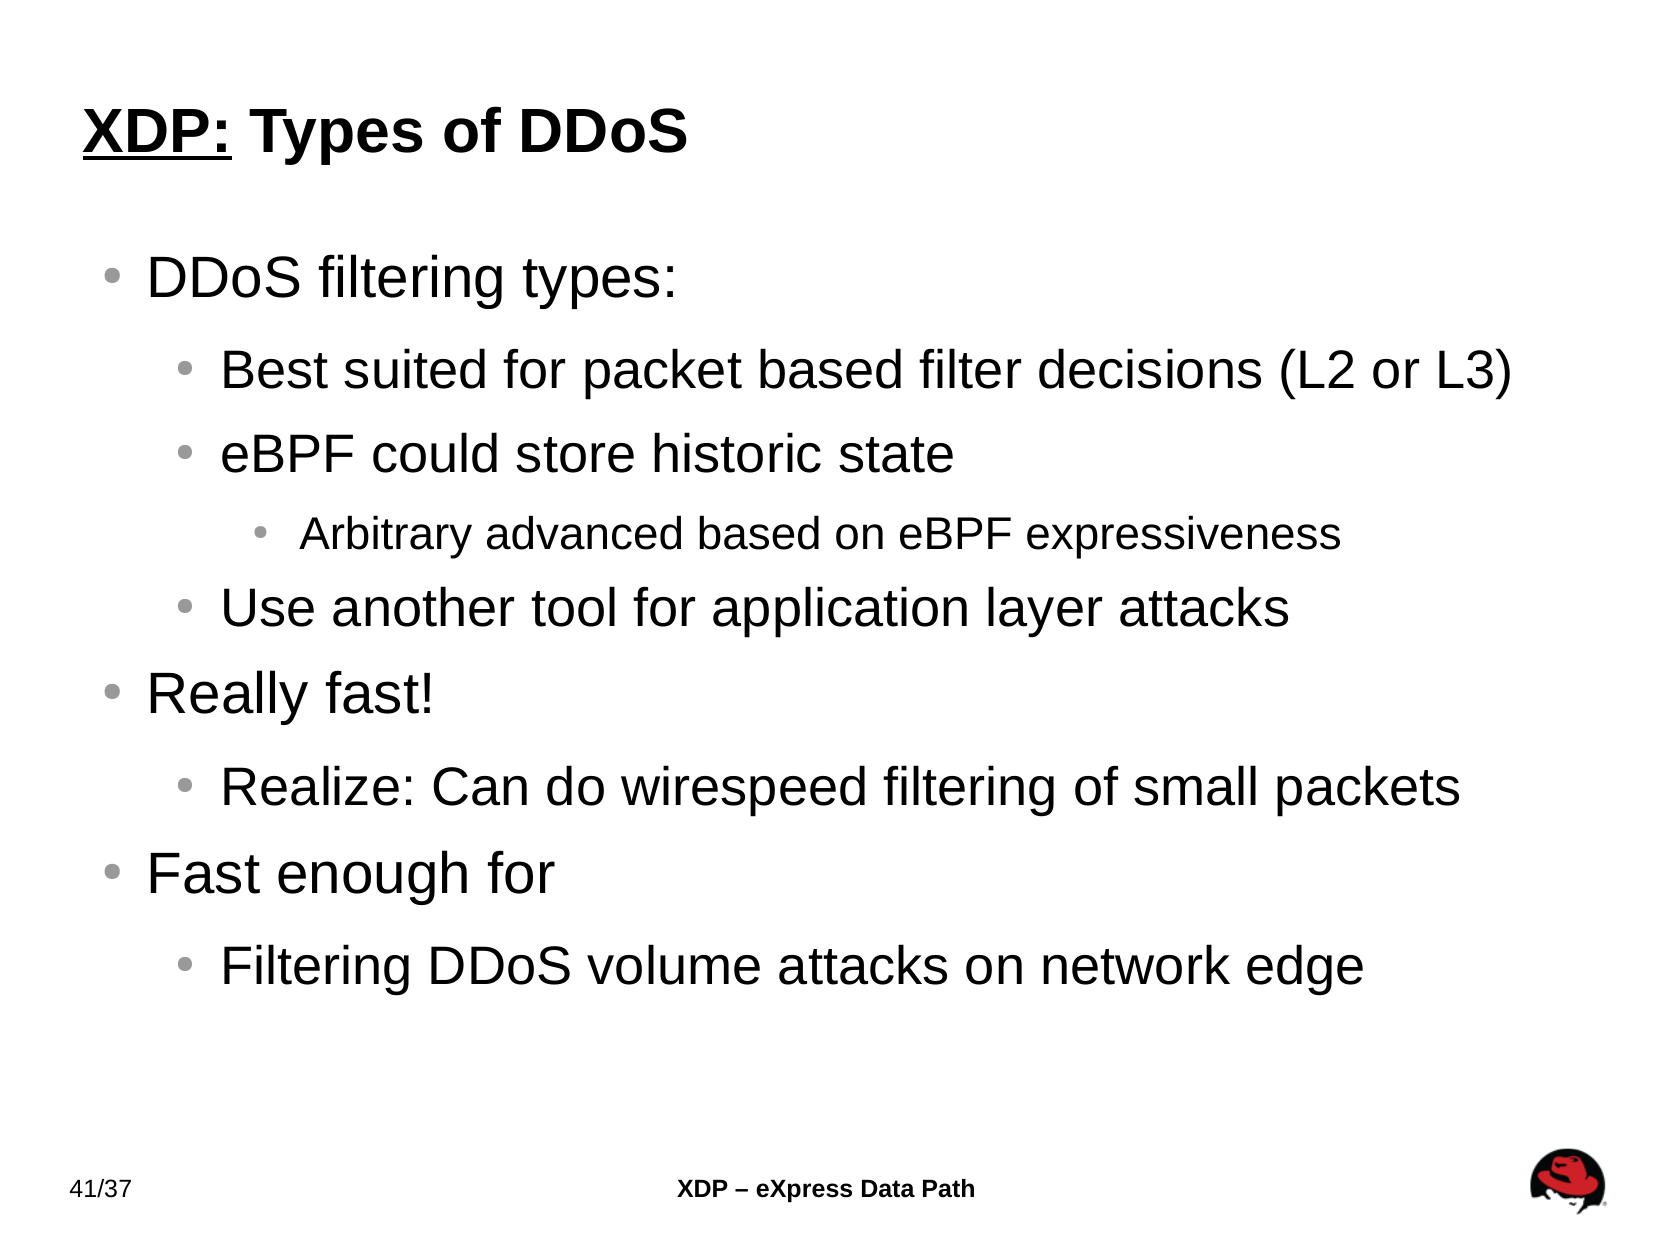

# XDP: Types of DDoS
DDoS filtering types:
Best suited for packet based filter decisions (L2 or L3)
eBPF could store historic state
Arbitrary advanced based on eBPF expressiveness
Use another tool for application layer attacks
Really fast!
Realize: Can do wirespeed filtering of small packets
Fast enough for
Filtering DDoS volume attacks on network edge